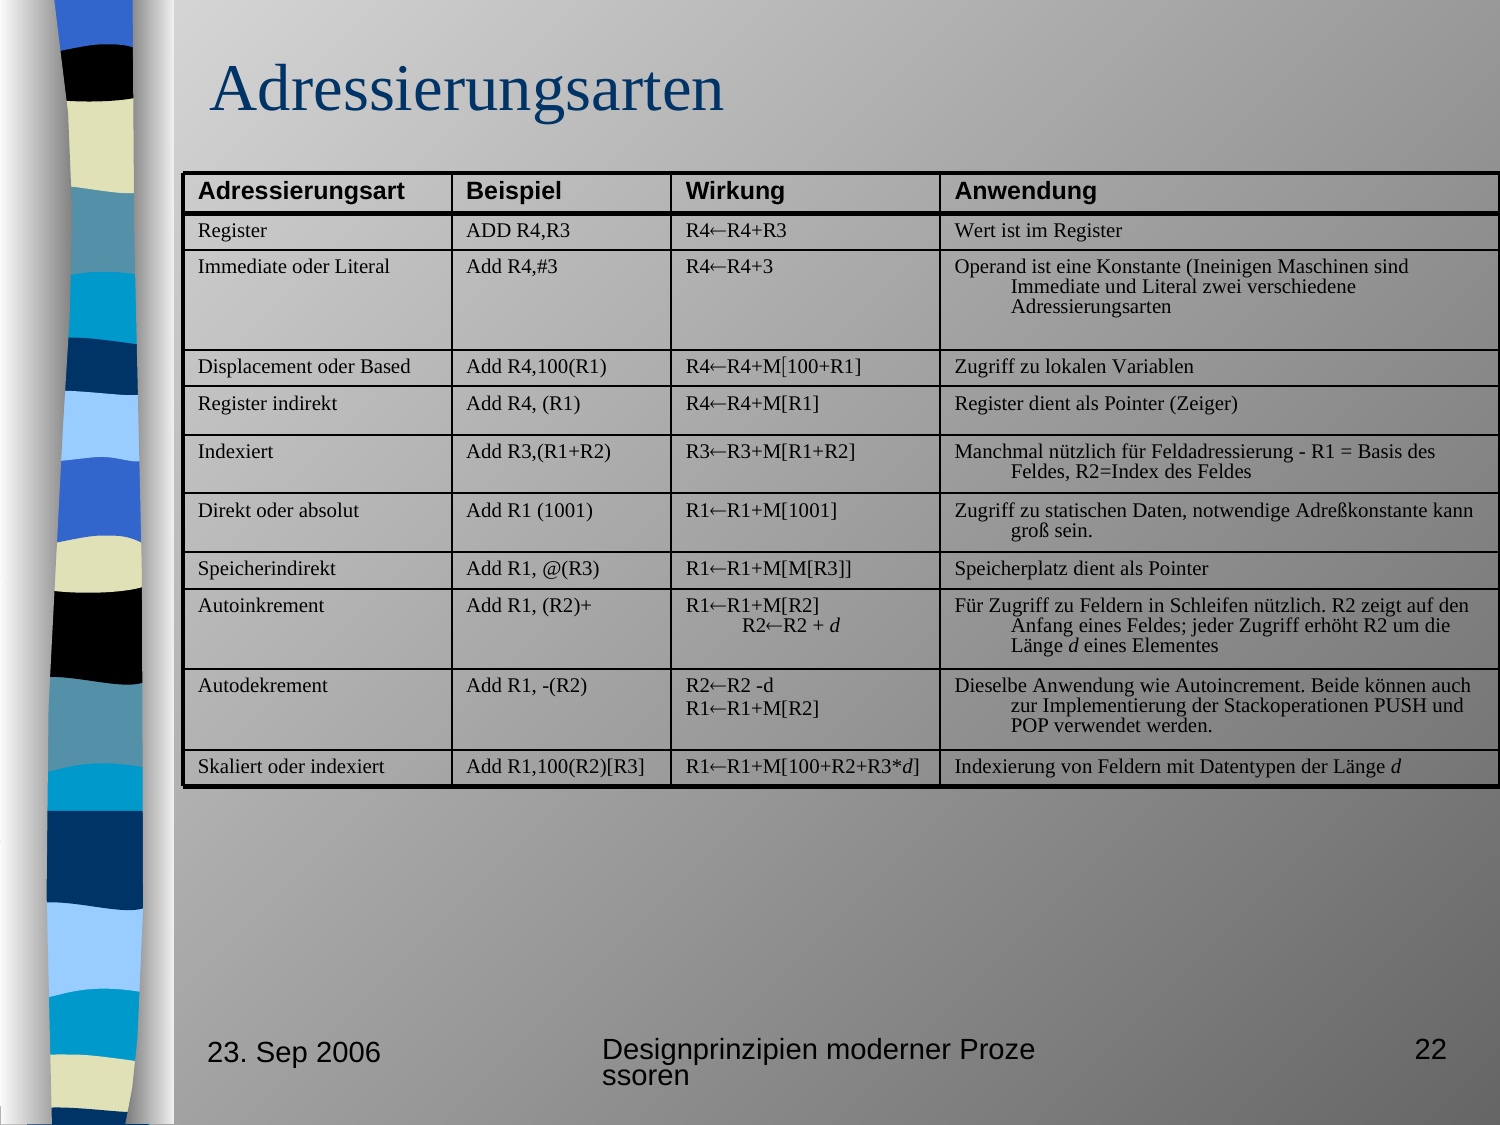

# Adressierungsarten
Adressierungsart
Beispiel
Wirkung
Anwendung
Register
ADD R4,R3
R4R4+R3
Wert ist im Register
Immediate oder Literal
Add R4,#3
R4R4+3
Operand ist eine Konstante (Ineinigen Maschinen sind Immediate und Literal zwei verschiedene Adressierungsarten
Displacement oder Based
Add R4,100(R1)
R4R4+M100+R1]
Zugriff zu lokalen Variablen
Register indirekt
Add R4, (R1)
R4R4+M[R1]
Register dient als Pointer (Zeiger)
Indexiert
Add R3,(R1+R2)
R3R3+M[R1+R2]
Manchmal nützlich für Feldadressierung - R1 = Basis des Feldes, R2=Index des Feldes
Direkt oder absolut
Add R1 (1001)
R1R1+M[1001]
Zugriff zu statischen Daten, notwendige Adreßkonstante kann groß sein.
Speicherindirekt
Add R1, @(R3)
R1R1+M[M[R3]]
Speicherplatz dient als Pointer
Autoinkrement
Add R1, (R2)+
R1R1+M[R2]
R2R2 + d
Für Zugriff zu Feldern in Schleifen nützlich. R2 zeigt auf den Anfang eines Feldes; jeder Zugriff erhöht R2 um die Länge d eines Elementes
Autodekrement
Add R1, -(R2)
R2R2 -d
R1R1+M[R2]
Dieselbe Anwendung wie Autoincrement. Beide können auch zur Implementierung der Stackoperationen PUSH und POP verwendet werden.
Skaliert oder indexiert
Add R1,100(R2)[R3]
R1R1+M[100+R2+R3*d]
Indexierung von Feldern mit Datentypen der Länge d
Designprinzipien moderner Prozessoren
22